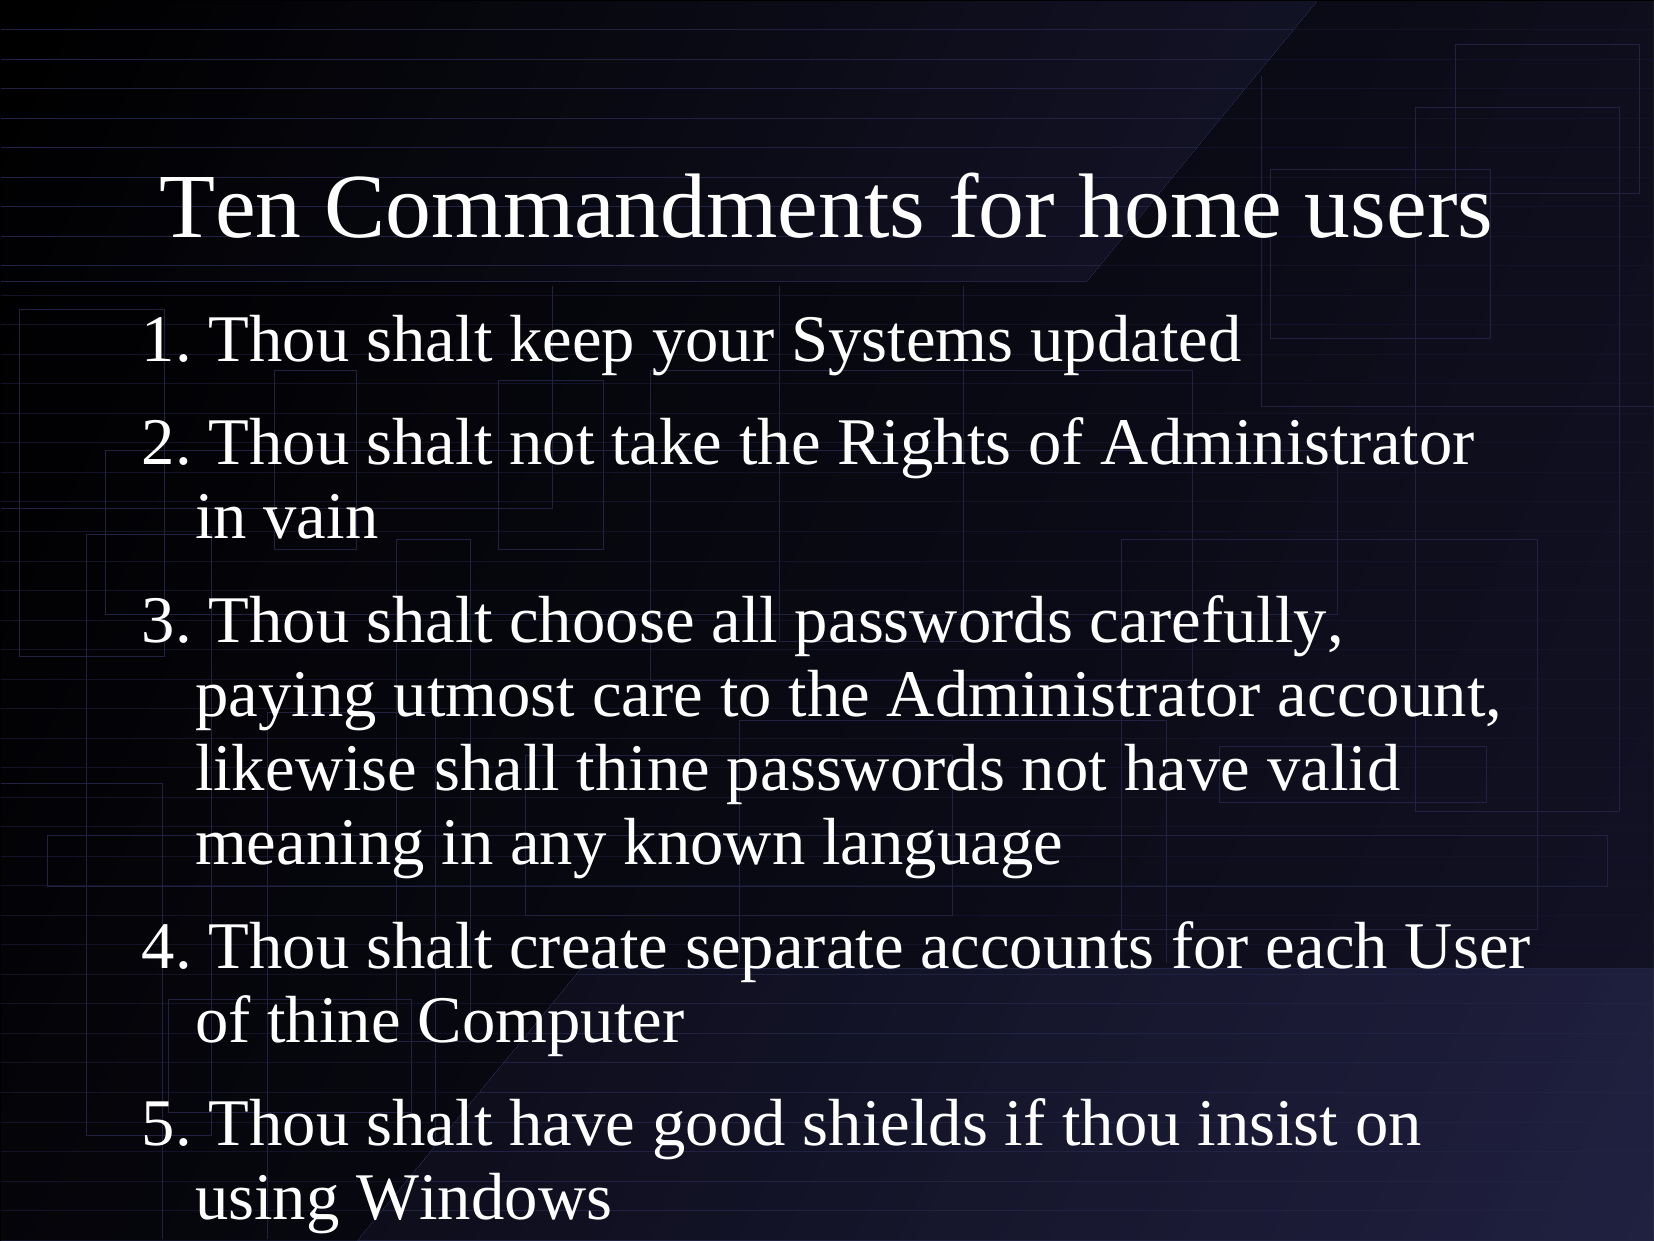

# Ten Commandments for home users
1. Thou shalt keep your Systems updated
2. Thou shalt not take the Rights of Administrator in vain
3. Thou shalt choose all passwords carefully, paying utmost care to the Administrator account, likewise shall thine passwords not have valid meaning in any known language
4. Thou shalt create separate accounts for each User of thine Computer
5. Thou shalt have good shields if thou insist on using Windows